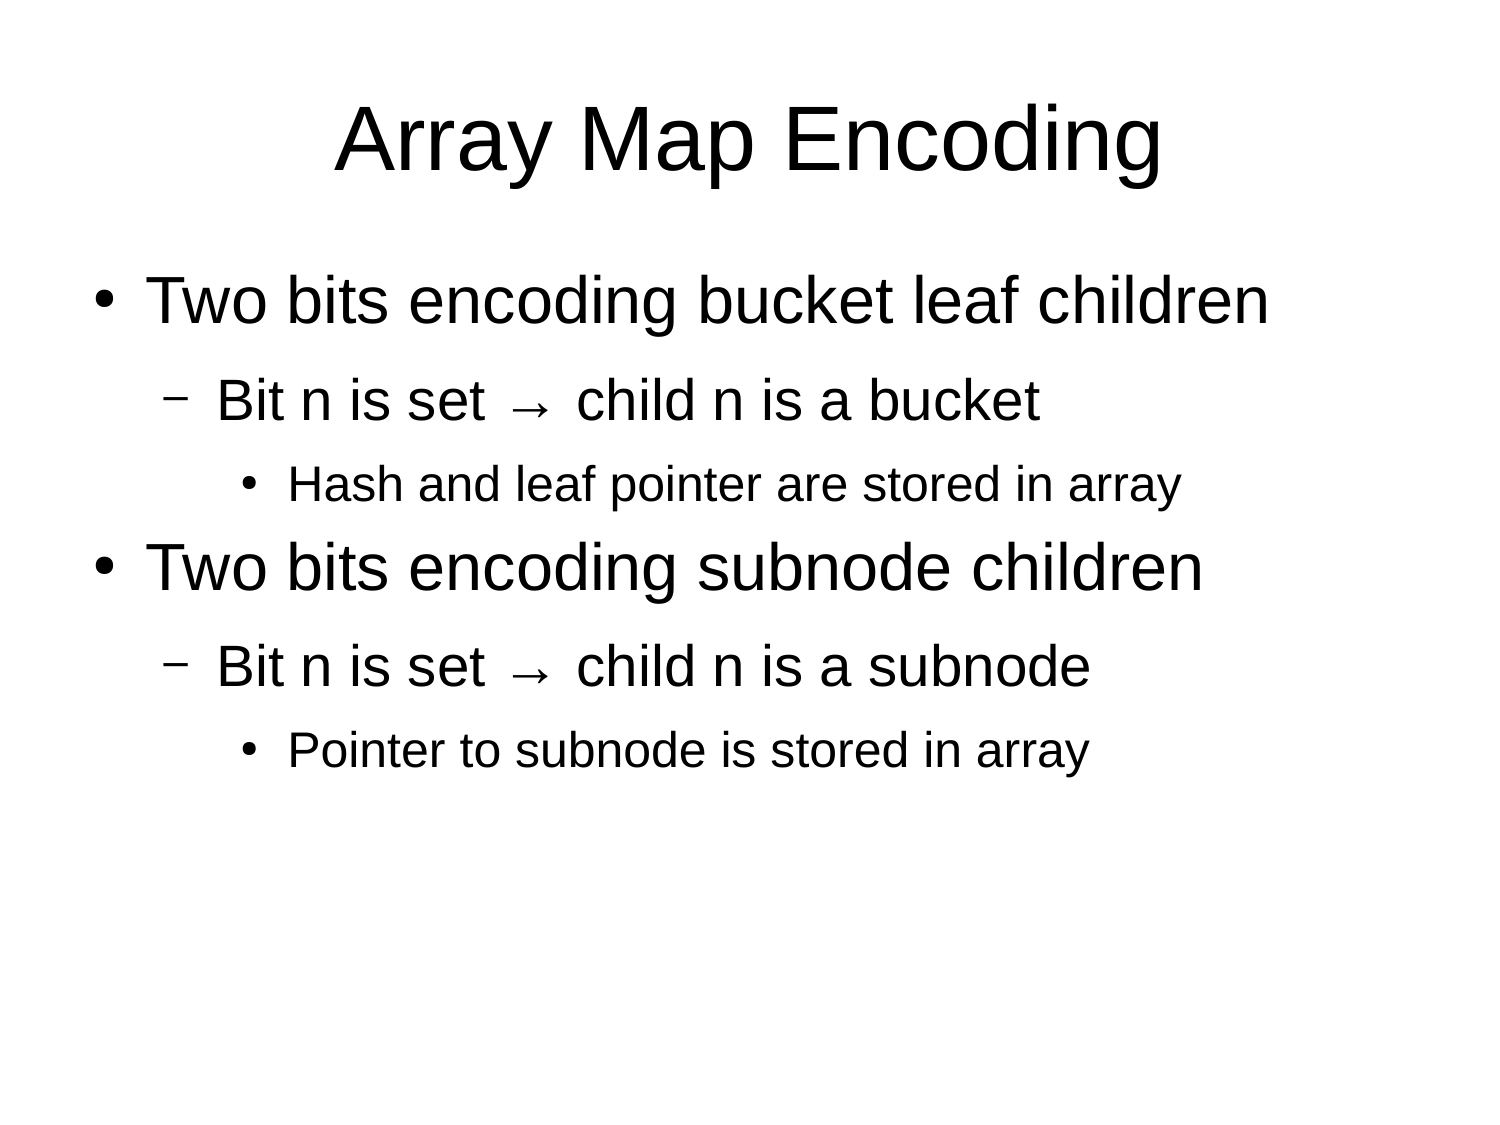

# Array Map Encoding
Two bits encoding bucket leaf children
Bit n is set → child n is a bucket
Hash and leaf pointer are stored in array
Two bits encoding subnode children
Bit n is set → child n is a subnode
Pointer to subnode is stored in array